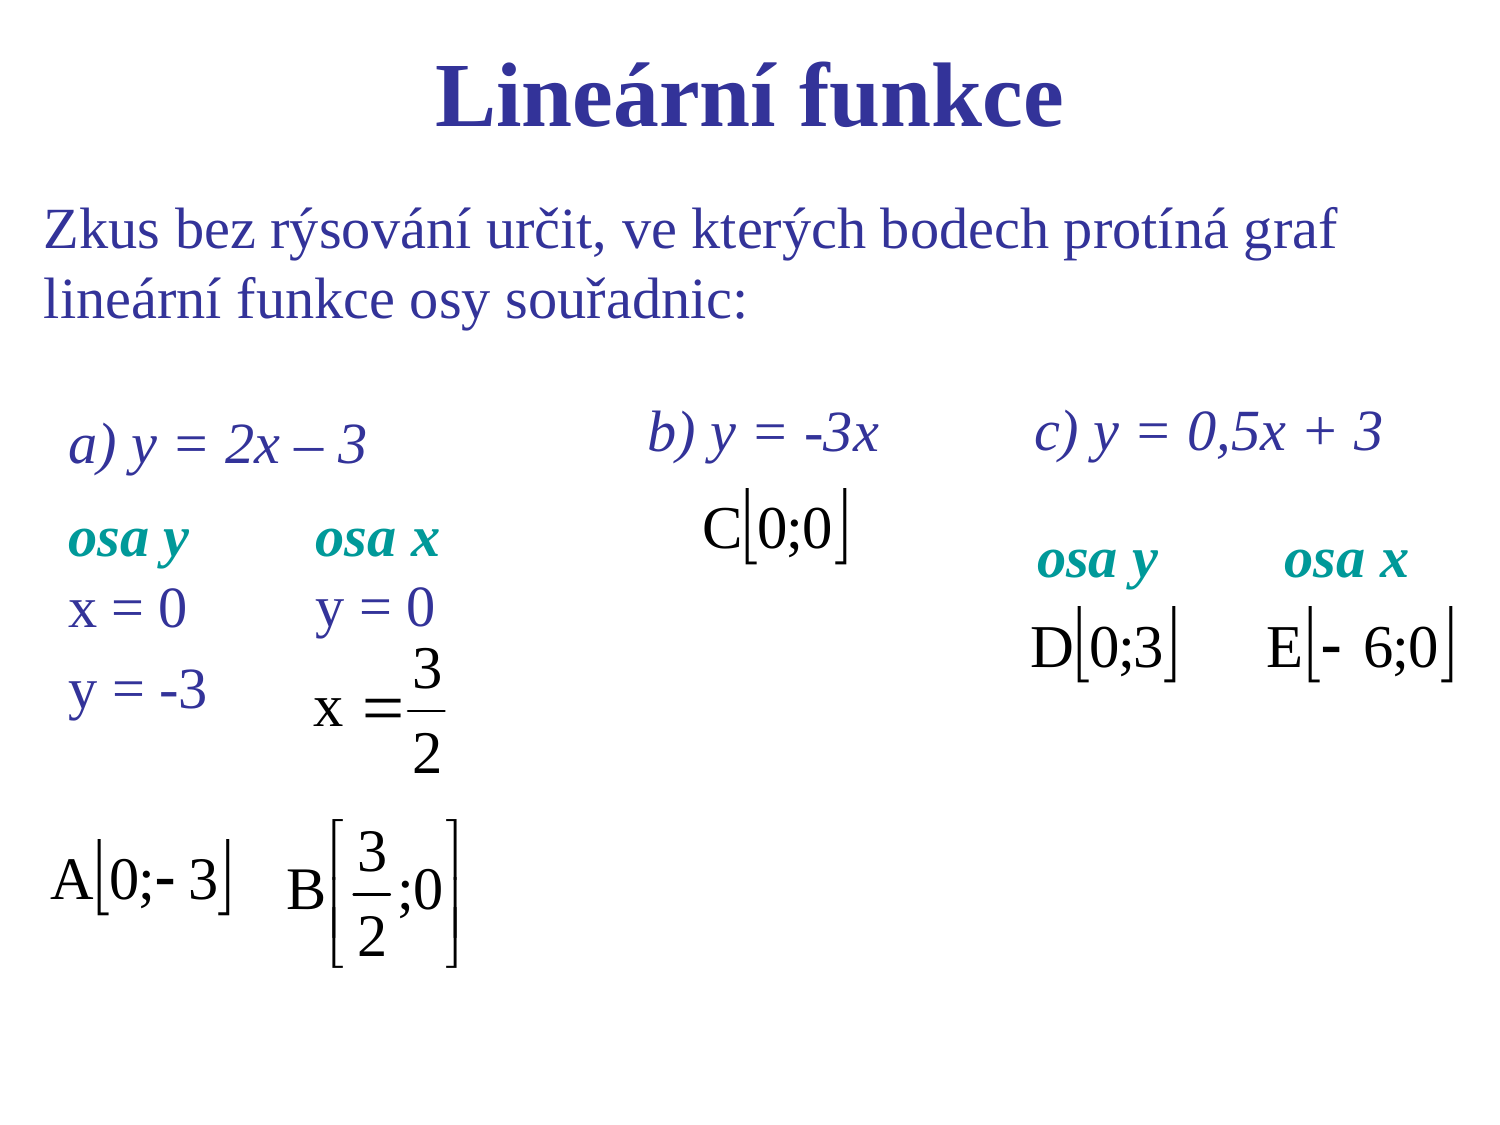

Lineární funkce
Zkus bez rýsování určit, ve kterých bodech protíná graf
lineární funkce osy souřadnic:
c) y = 0,5x + 3
b) y = -3x
a) y = 2x – 3
osa y
osa x
osa y
osa x
y = 0
x = 0
y = -3